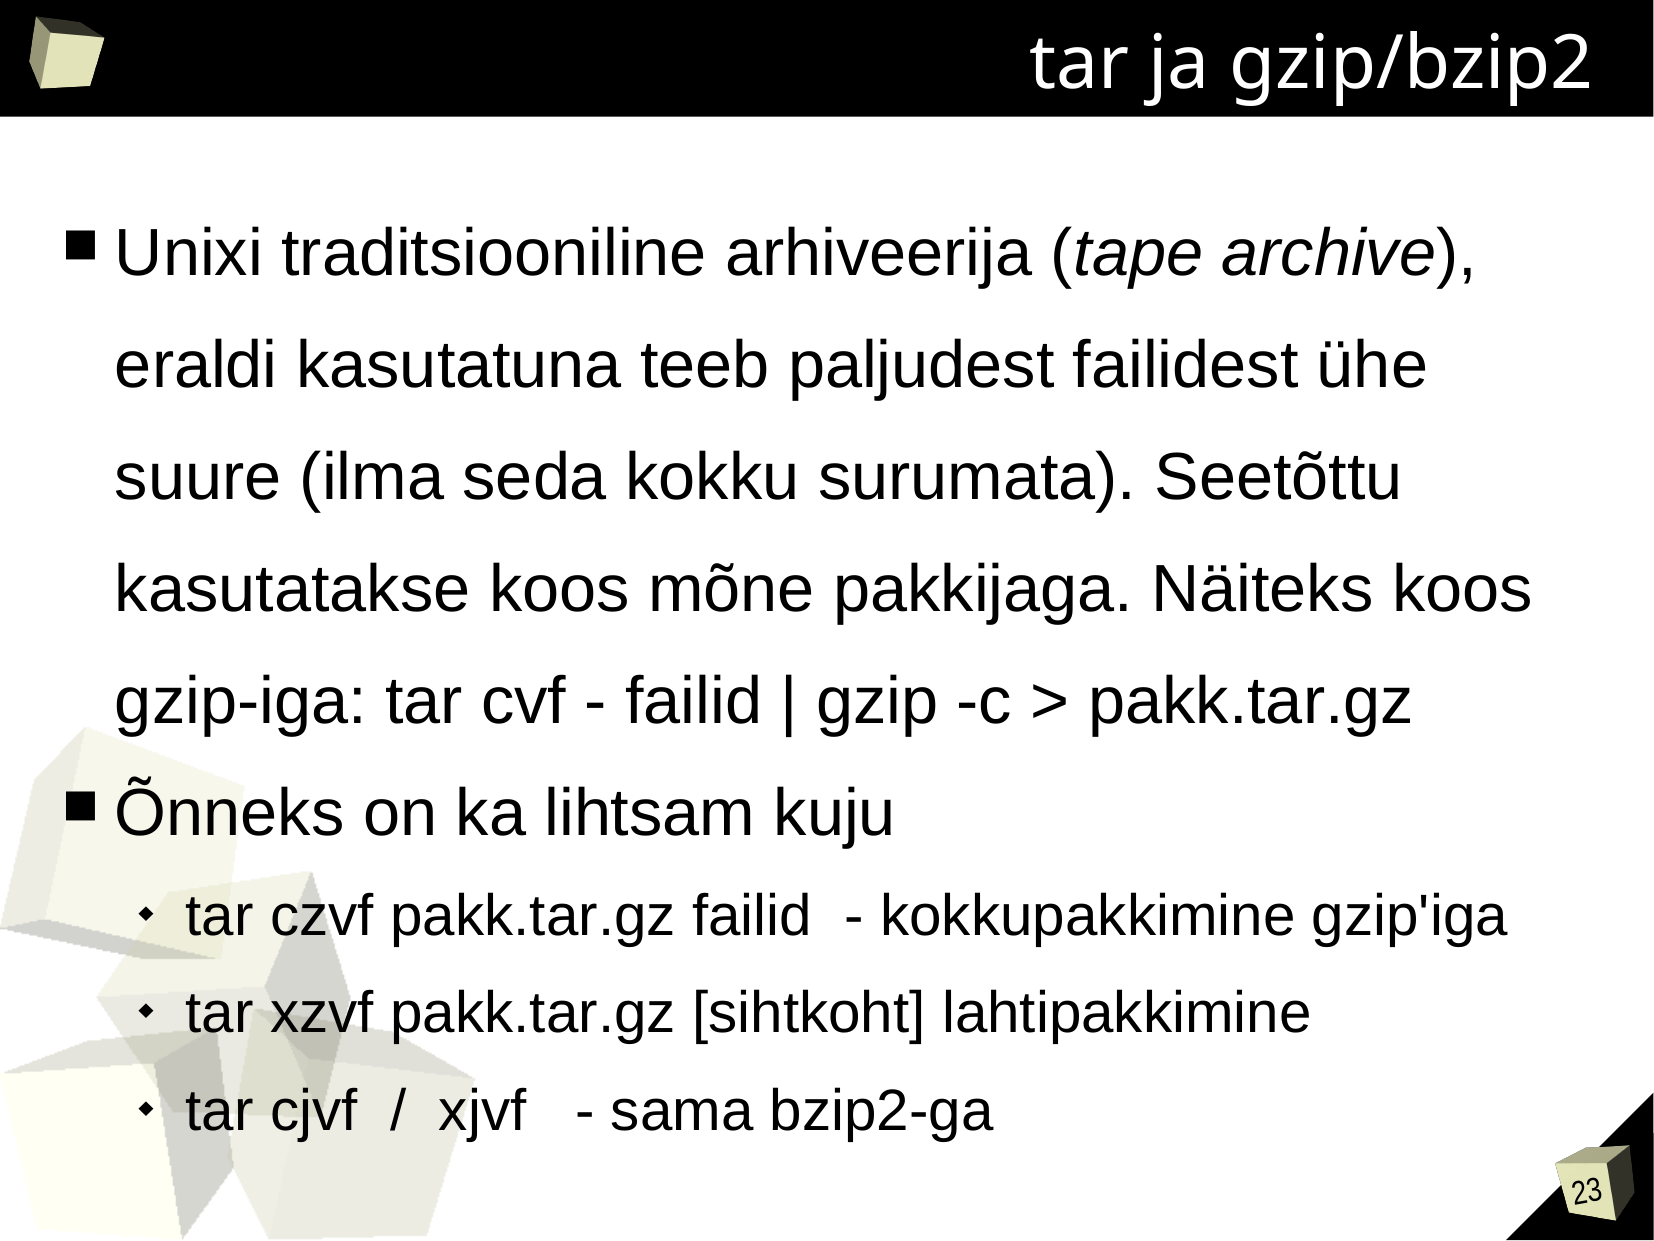

# tar ja gzip/bzip2
Unixi traditsiooniline arhiveerija (tape archive), eraldi kasutatuna teeb paljudest failidest ühe suure (ilma seda kokku surumata). Seetõttu kasutatakse koos mõne pakkijaga. Näiteks koos gzip-iga: tar cvf - failid | gzip -c > pakk.tar.gz
Õnneks on ka lihtsam kuju
tar czvf pakk.tar.gz failid - kokkupakkimine gzip'iga
tar xzvf pakk.tar.gz [sihtkoht] lahtipakkimine
tar cjvf / xjvf - sama bzip2-ga